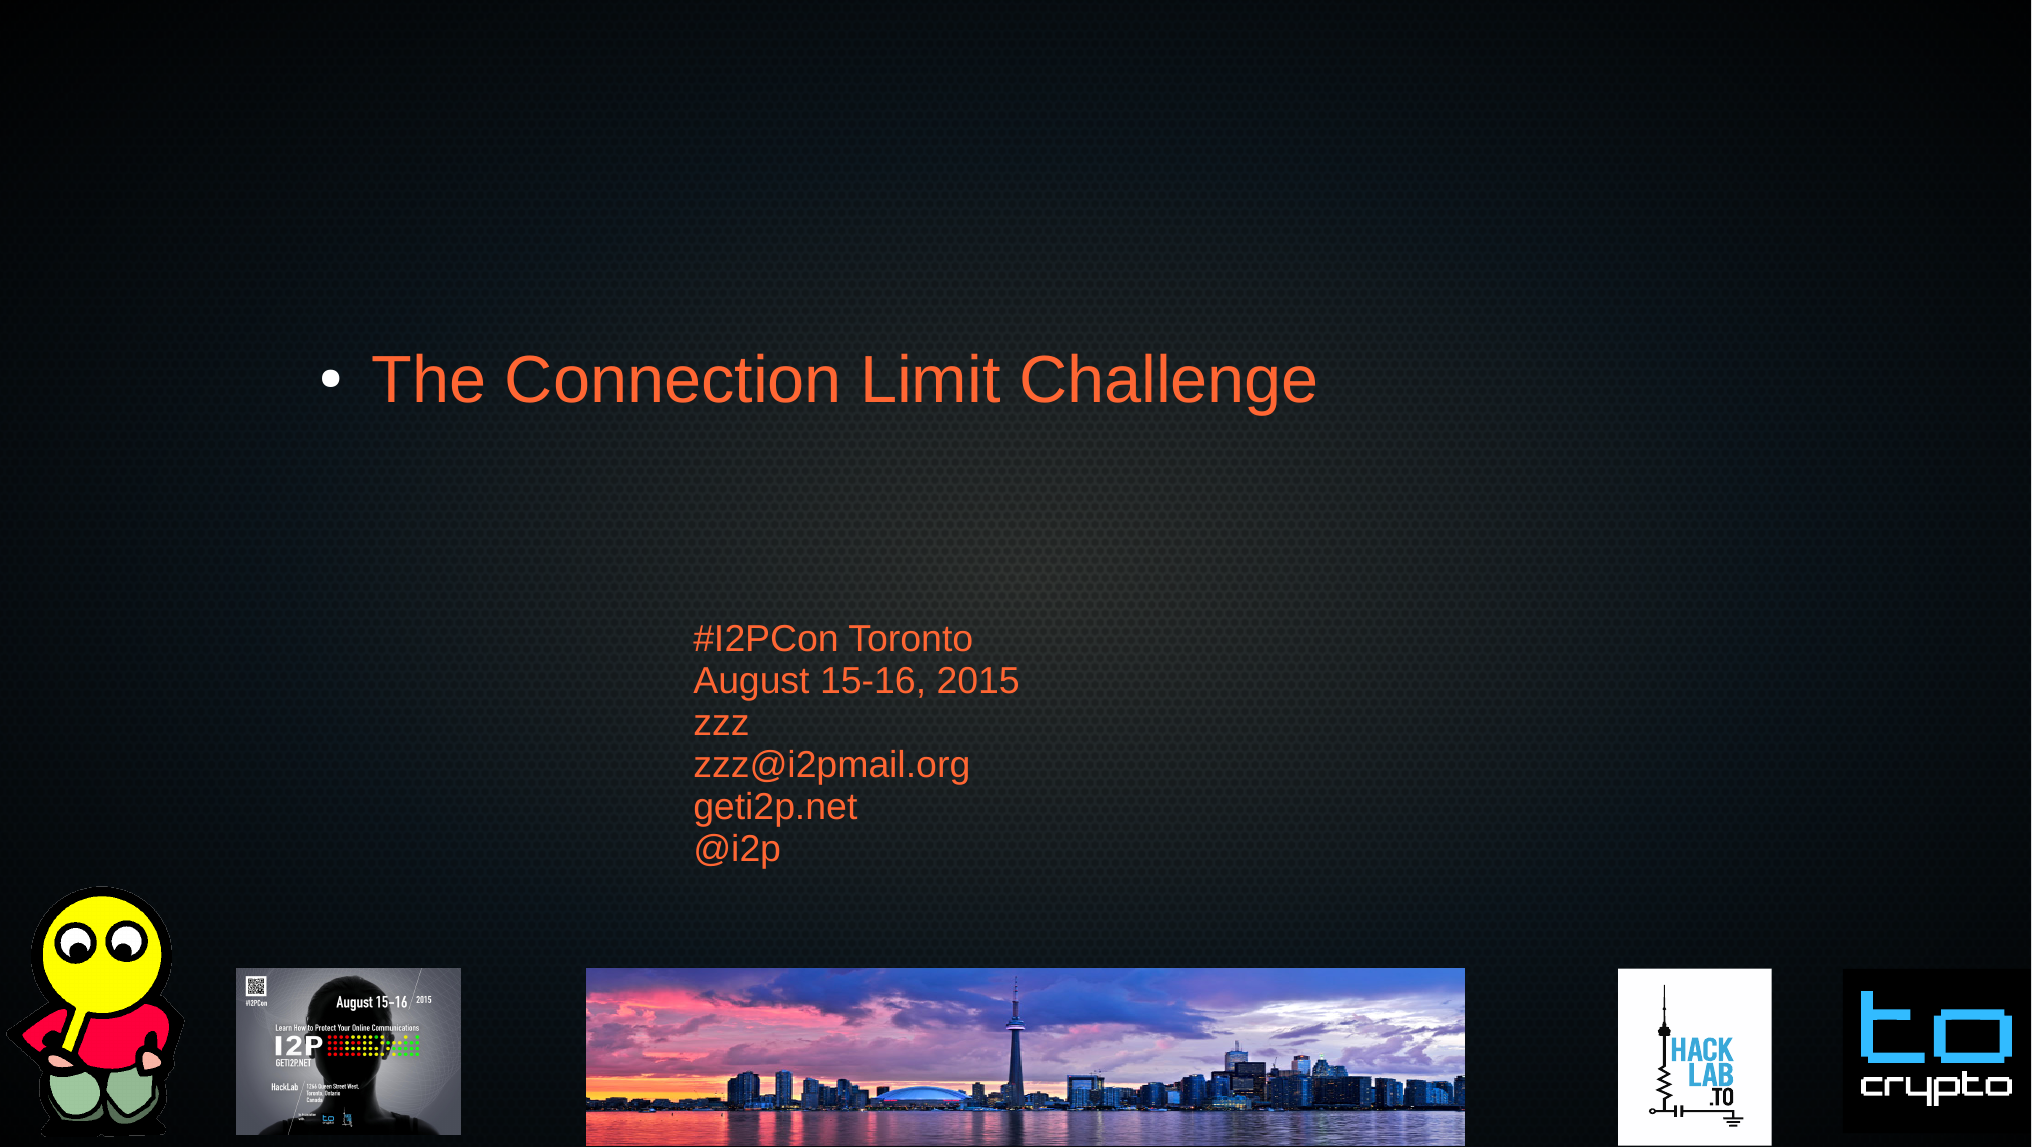

#
The Connection Limit Challenge
#I2PCon Toronto
August 15-16, 2015
zzz
zzz@i2pmail.org
geti2p.net
@i2p
2